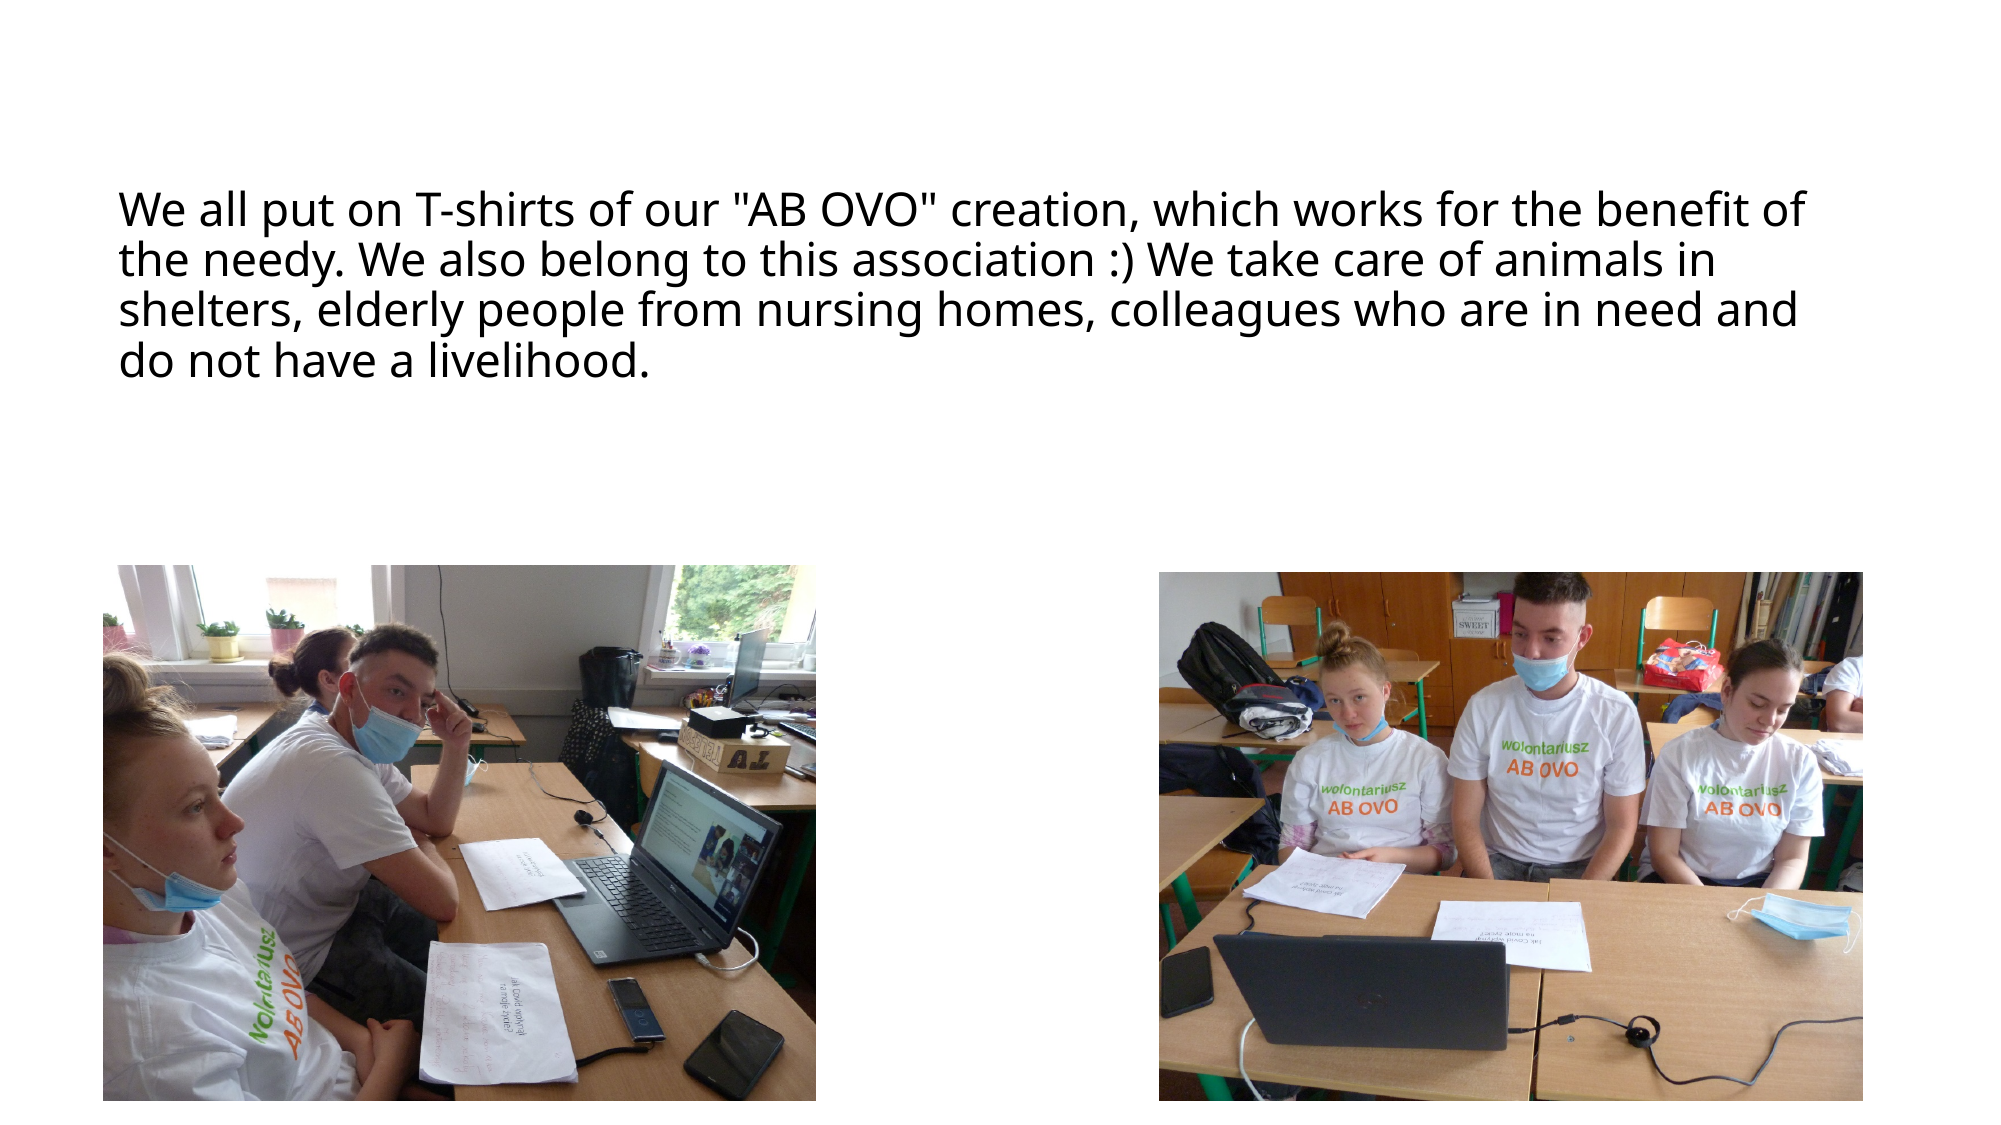

# We all put on T-shirts of our "AB OVO" creation, which works for the benefit of the needy. We also belong to this association :) We take care of animals in shelters, elderly people from nursing homes, colleagues who are in need and do not have a livelihood.